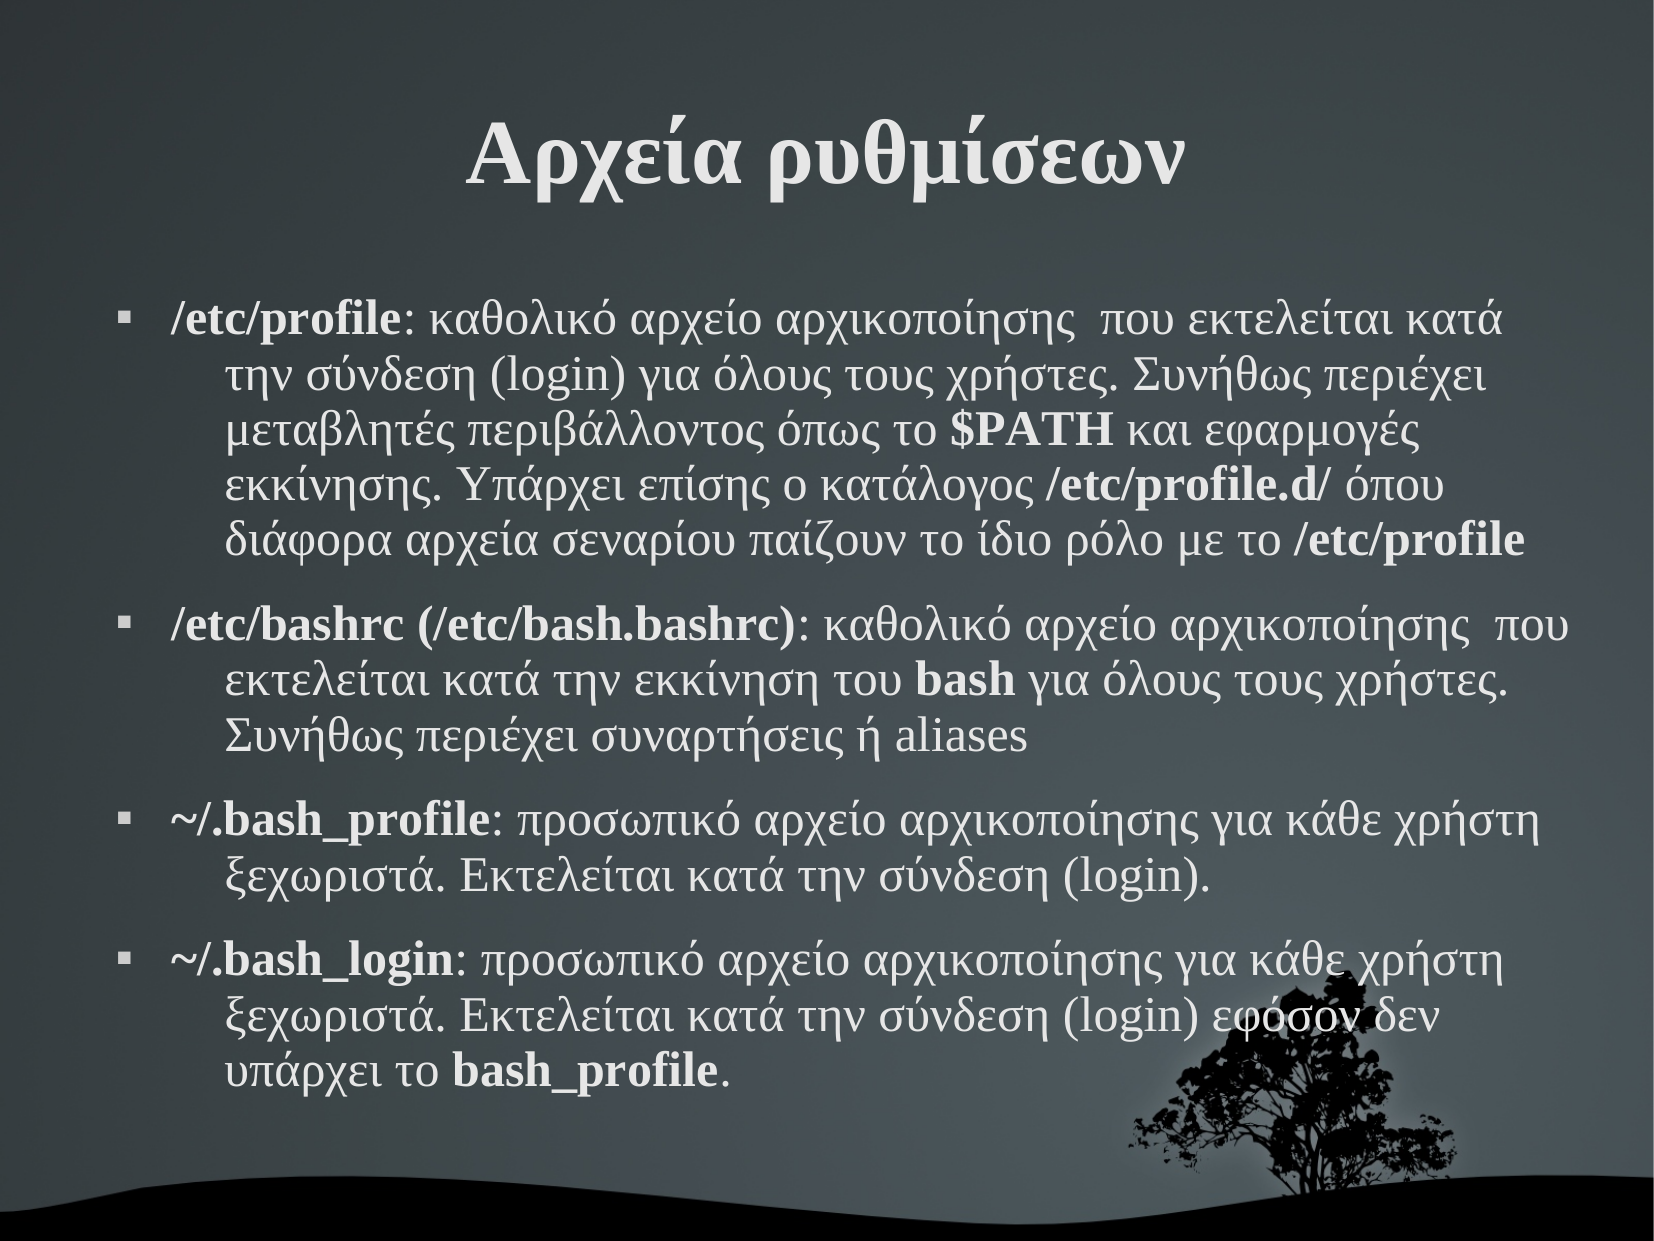

# Αρχεία ρυθμίσεων
/etc/profile: καθολικό αρχείο αρχικοποίησης που εκτελείται κατά την σύνδεση (login) για όλους τους χρήστες. Συνήθως περιέχει μεταβλητές περιβάλλοντος όπως το $PATH και εφαρμογές εκκίνησης. Υπάρχει επίσης ο κατάλογος /etc/profile.d/ όπου διάφορα αρχεία σεναρίου παίζουν το ίδιο ρόλο με το /etc/profile
/etc/bashrc (/etc/bash.bashrc): καθολικό αρχείο αρχικοποίησης που εκτελείται κατά την εκκίνηση του bash για όλους τους χρήστες. Συνήθως περιέχει συναρτήσεις ή aliases
~/.bash_profile: προσωπικό αρχείο αρχικοποίησης για κάθε χρήστη ξεχωριστά. Εκτελείται κατά την σύνδεση (login).
~/.bash_login: προσωπικό αρχείο αρχικοποίησης για κάθε χρήστη ξεχωριστά. Εκτελείται κατά την σύνδεση (login) εφόσον δεν υπάρχει το bash_profile.